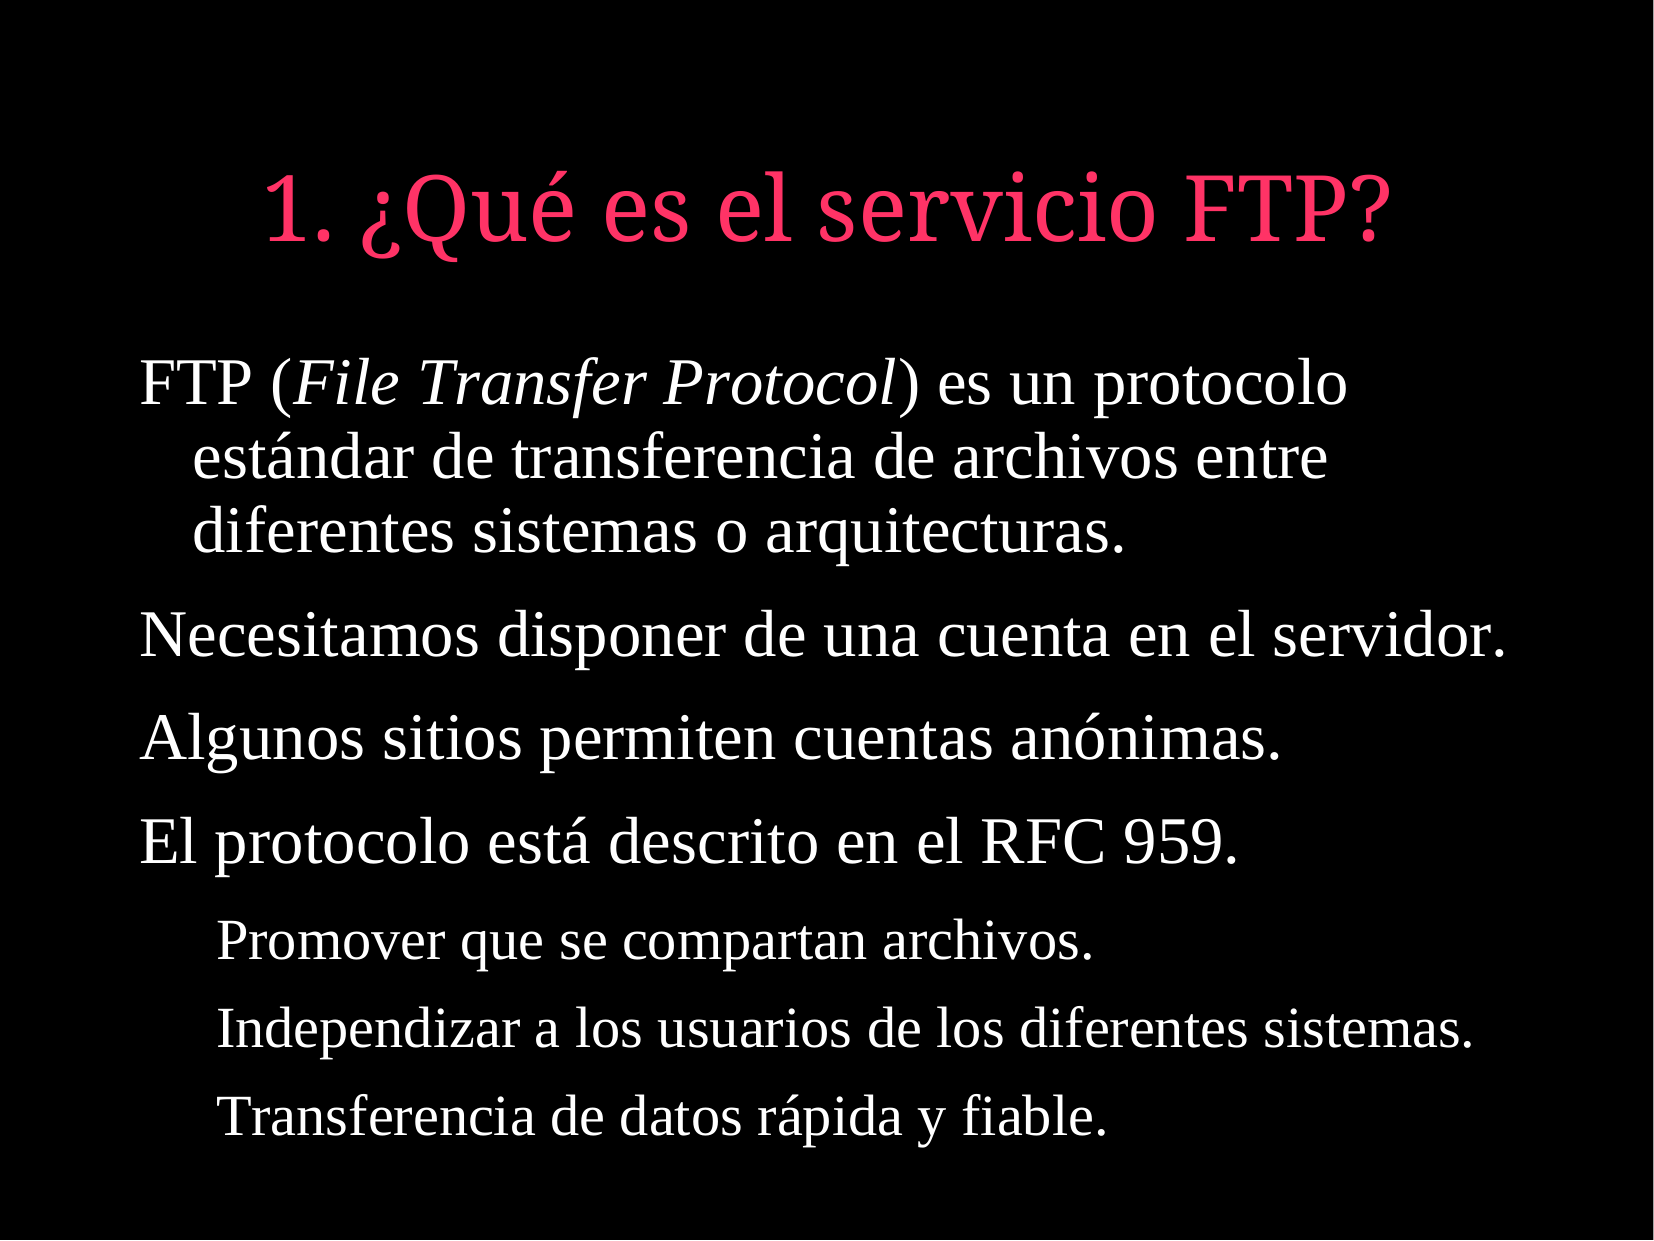

# 1. ¿Qué es el servicio FTP?
FTP (File Transfer Protocol) es un protocolo estándar de transferencia de archivos entre diferentes sistemas o arquitecturas.
Necesitamos disponer de una cuenta en el servidor.
Algunos sitios permiten cuentas anónimas.
El protocolo está descrito en el RFC 959.
Promover que se compartan archivos.
Independizar a los usuarios de los diferentes sistemas.
Transferencia de datos rápida y fiable.